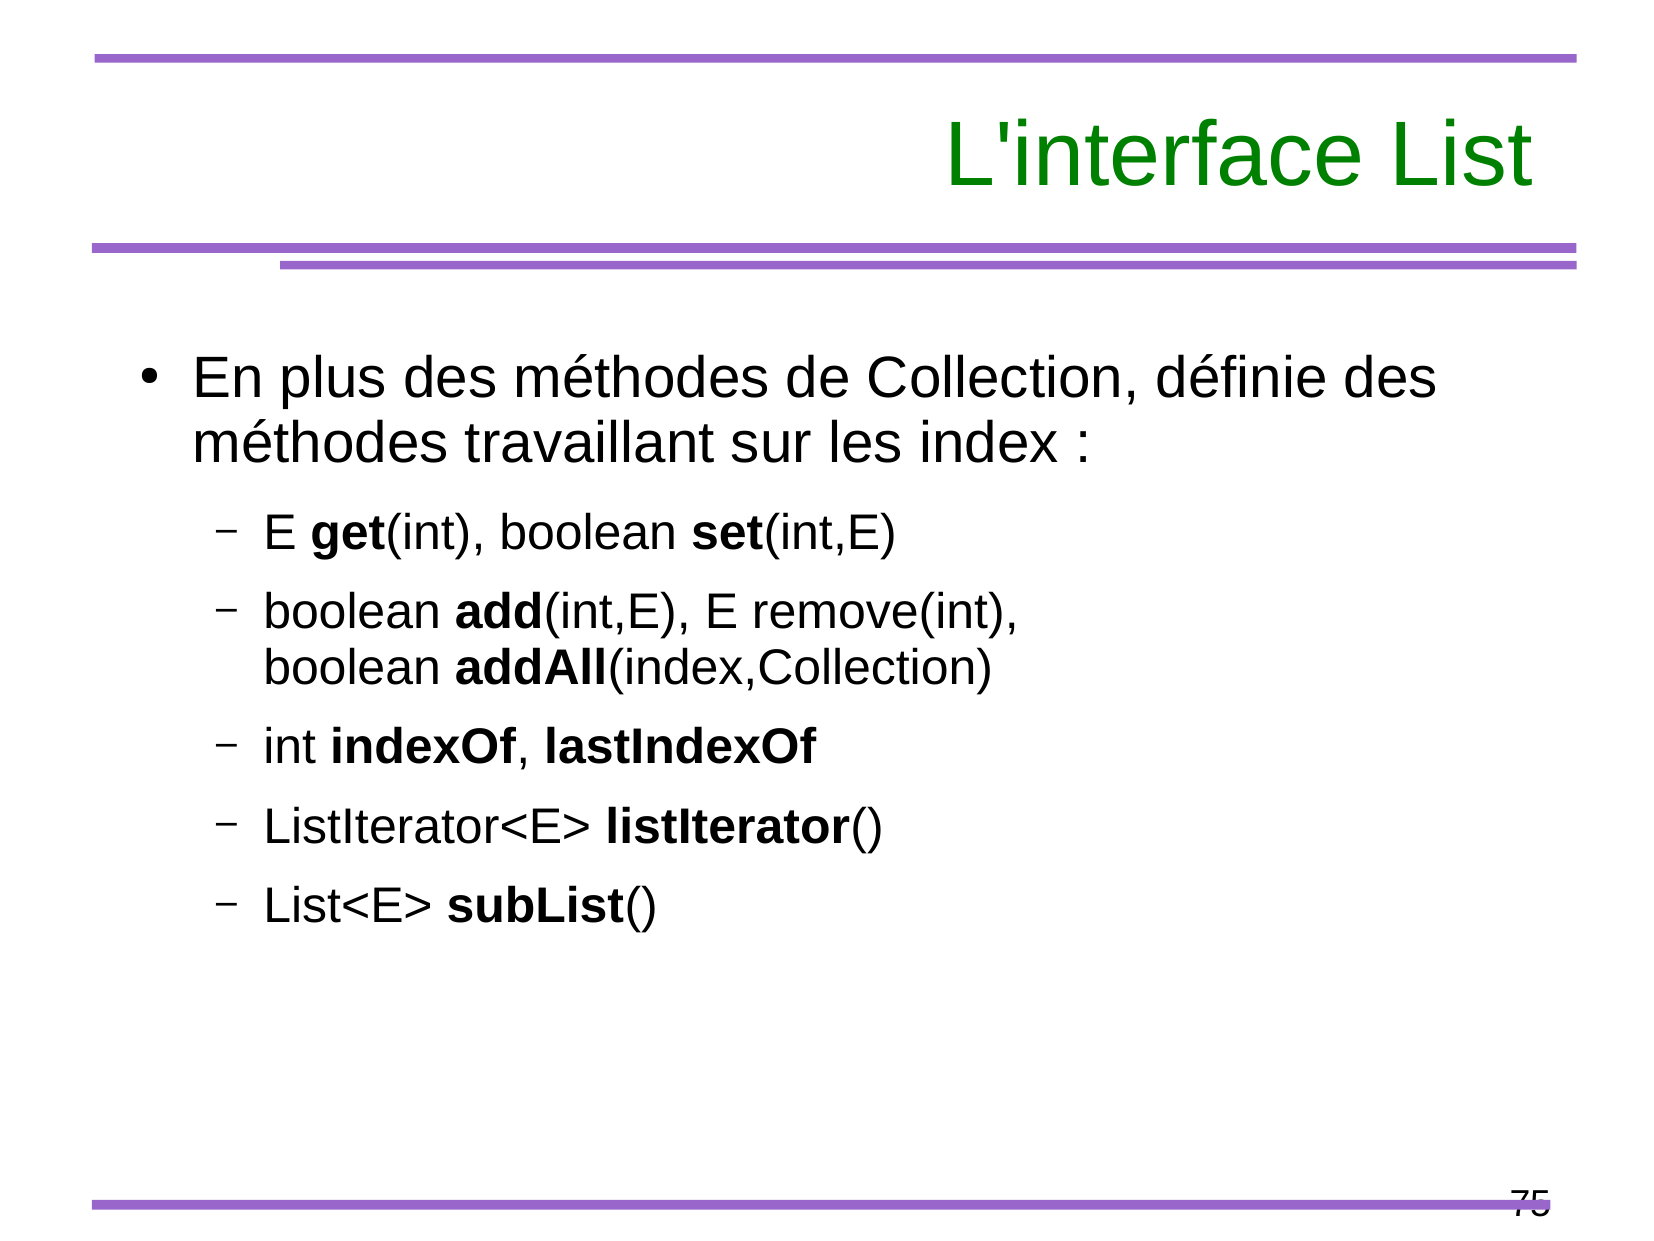

# L'interface List
En plus des méthodes de Collection, définie des méthodes travaillant sur les index :
E get(int), boolean set(int,E)
boolean add(int,E), E remove(int),
boolean addAll(index,Collection)
int indexOf, lastIndexOf
ListIterator<E> listIterator()
List<E> subList()